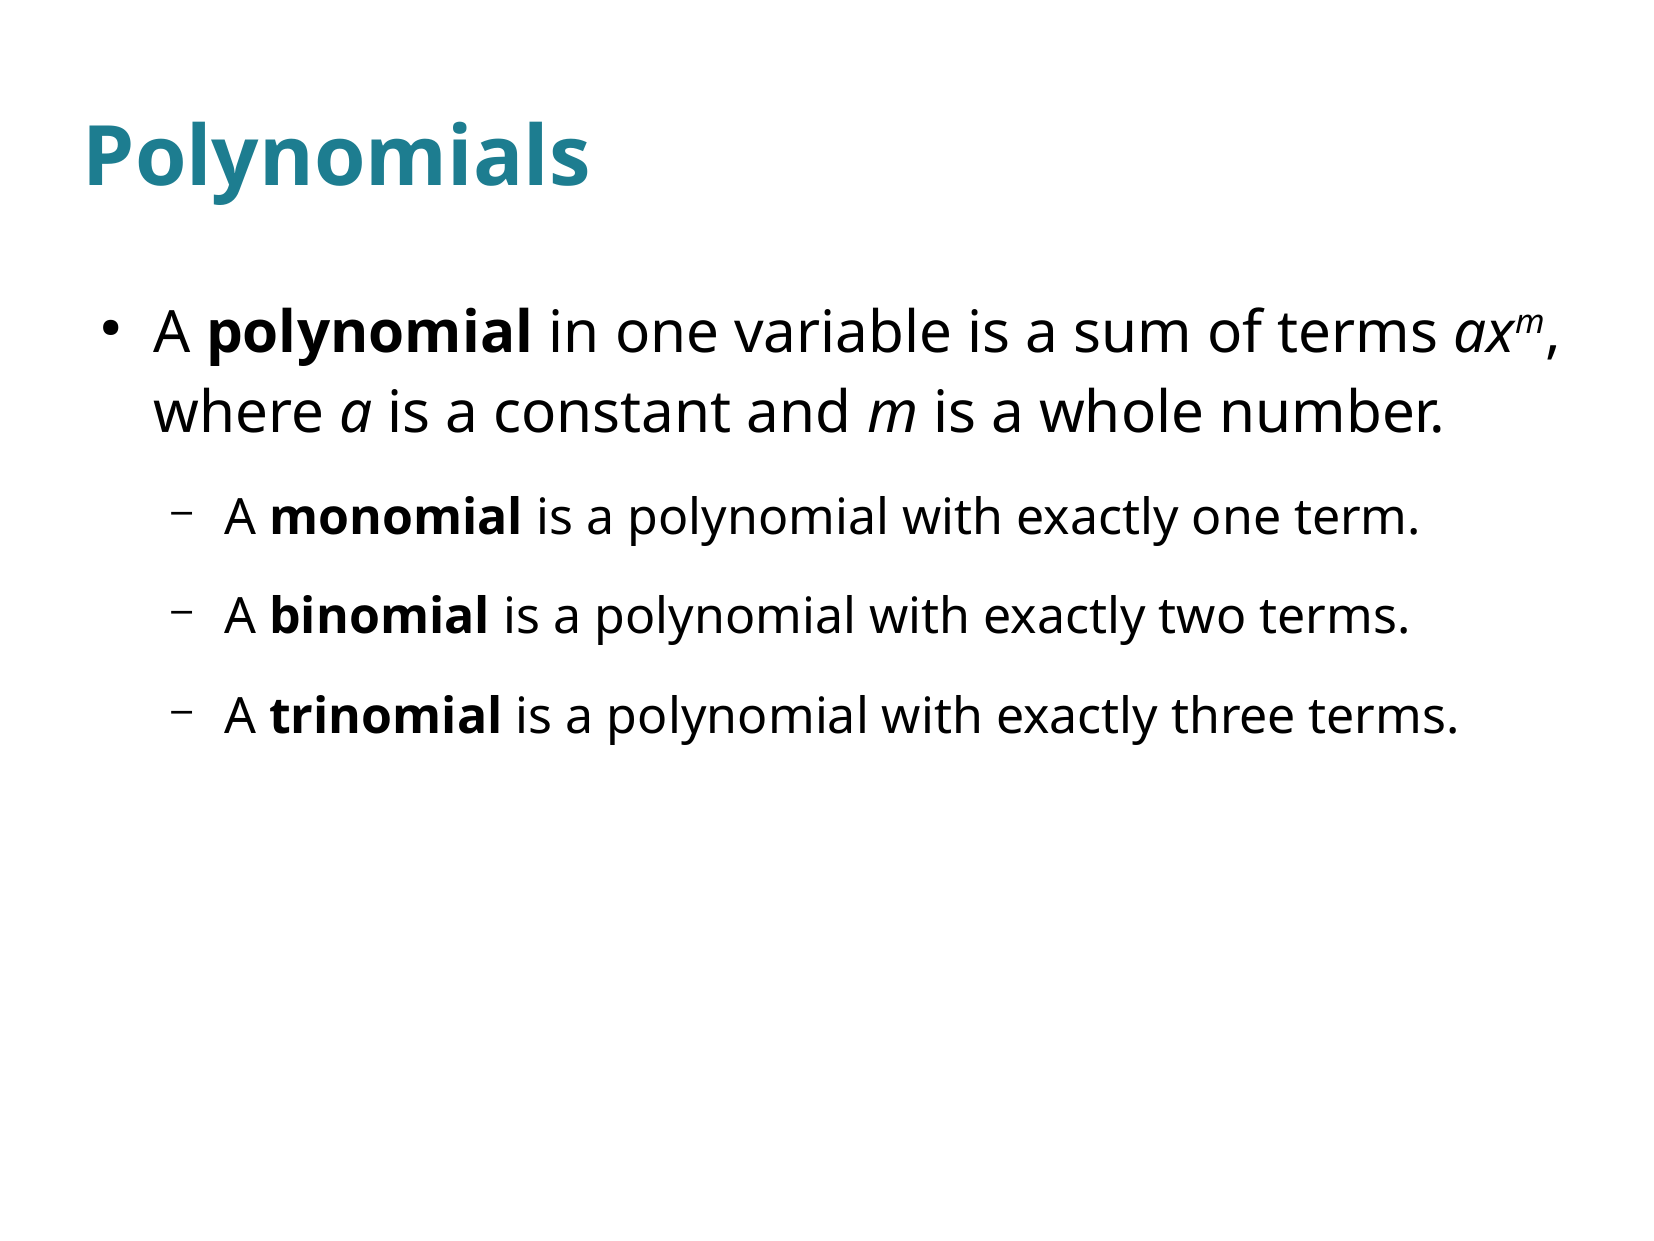

# Polynomials
A polynomial in one variable is a sum of terms axm, where a is a constant and m is a whole number.
A monomial is a polynomial with exactly one term.
A binomial is a polynomial with exactly two terms.
A trinomial is a polynomial with exactly three terms.